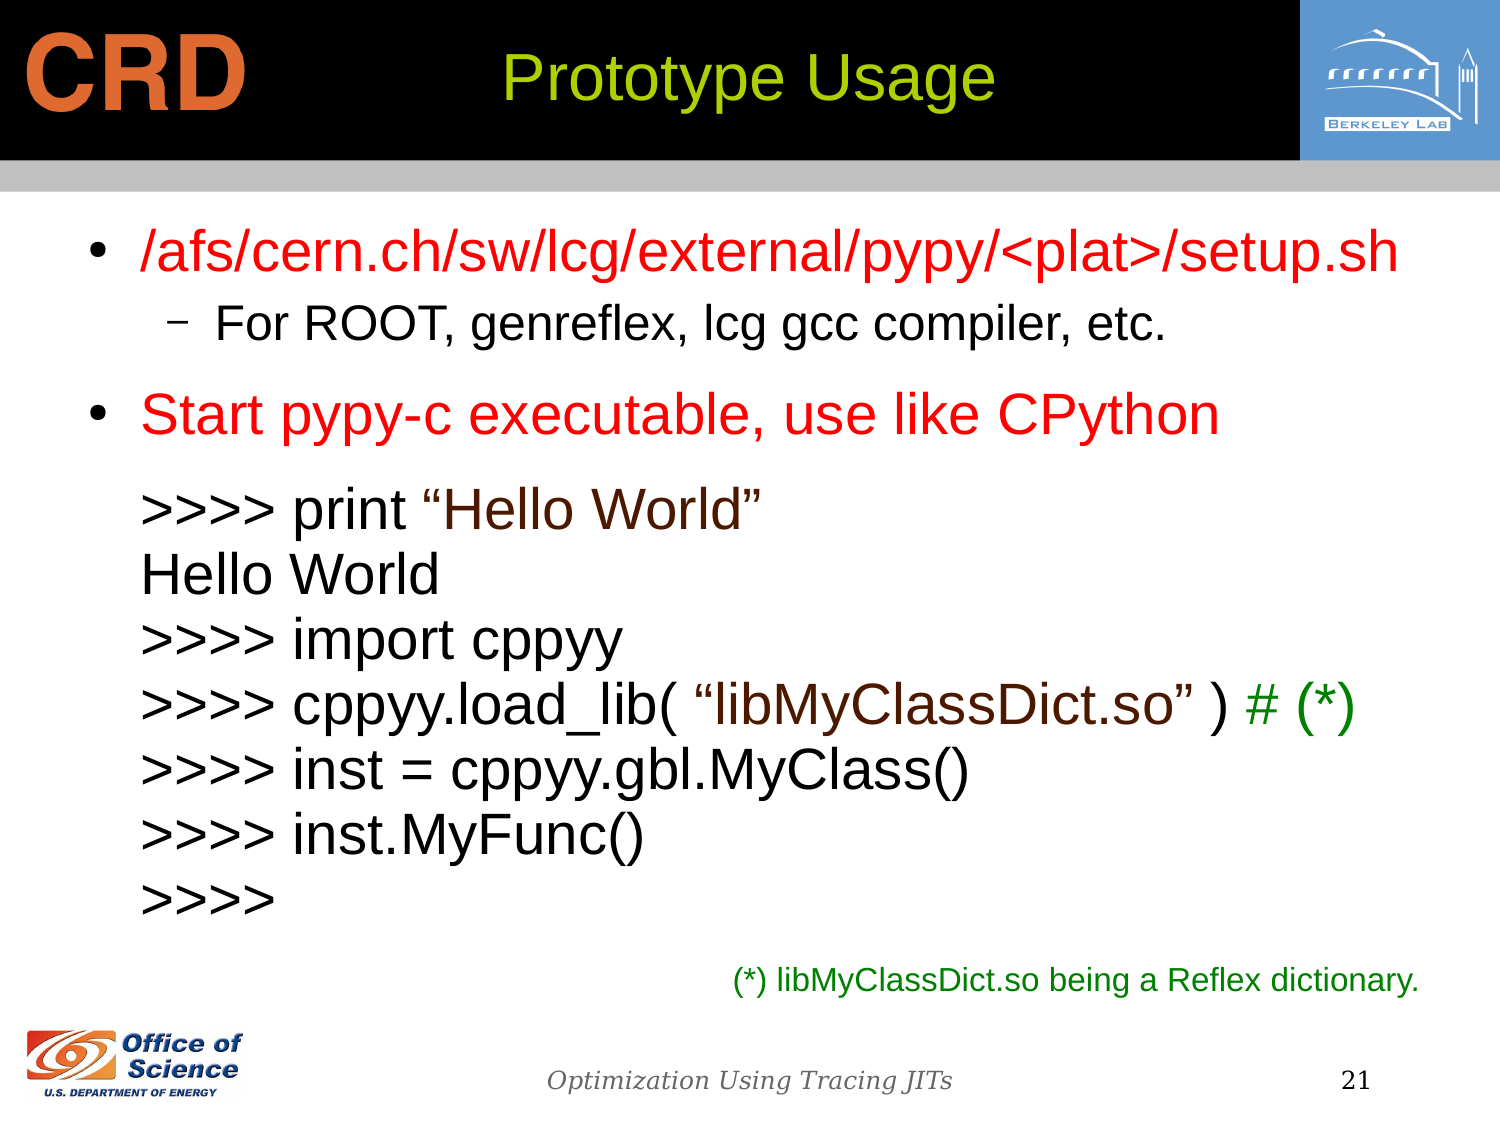

# Prototype Usage
/afs/cern.ch/sw/lcg/external/pypy/<plat>/setup.sh
For ROOT, genreflex, lcg gcc compiler, etc.
Start pypy-c executable, use like CPython
>>>> print “Hello World”
Hello World
>>>> import cppyy
>>>> cppyy.load_lib( “libMyClassDict.so” ) # (*)
>>>> inst = cppyy.gbl.MyClass()
>>>> inst.MyFunc()
>>>>
(*) libMyClassDict.so being a Reflex dictionary.
Optimization Using Tracing JITs
21